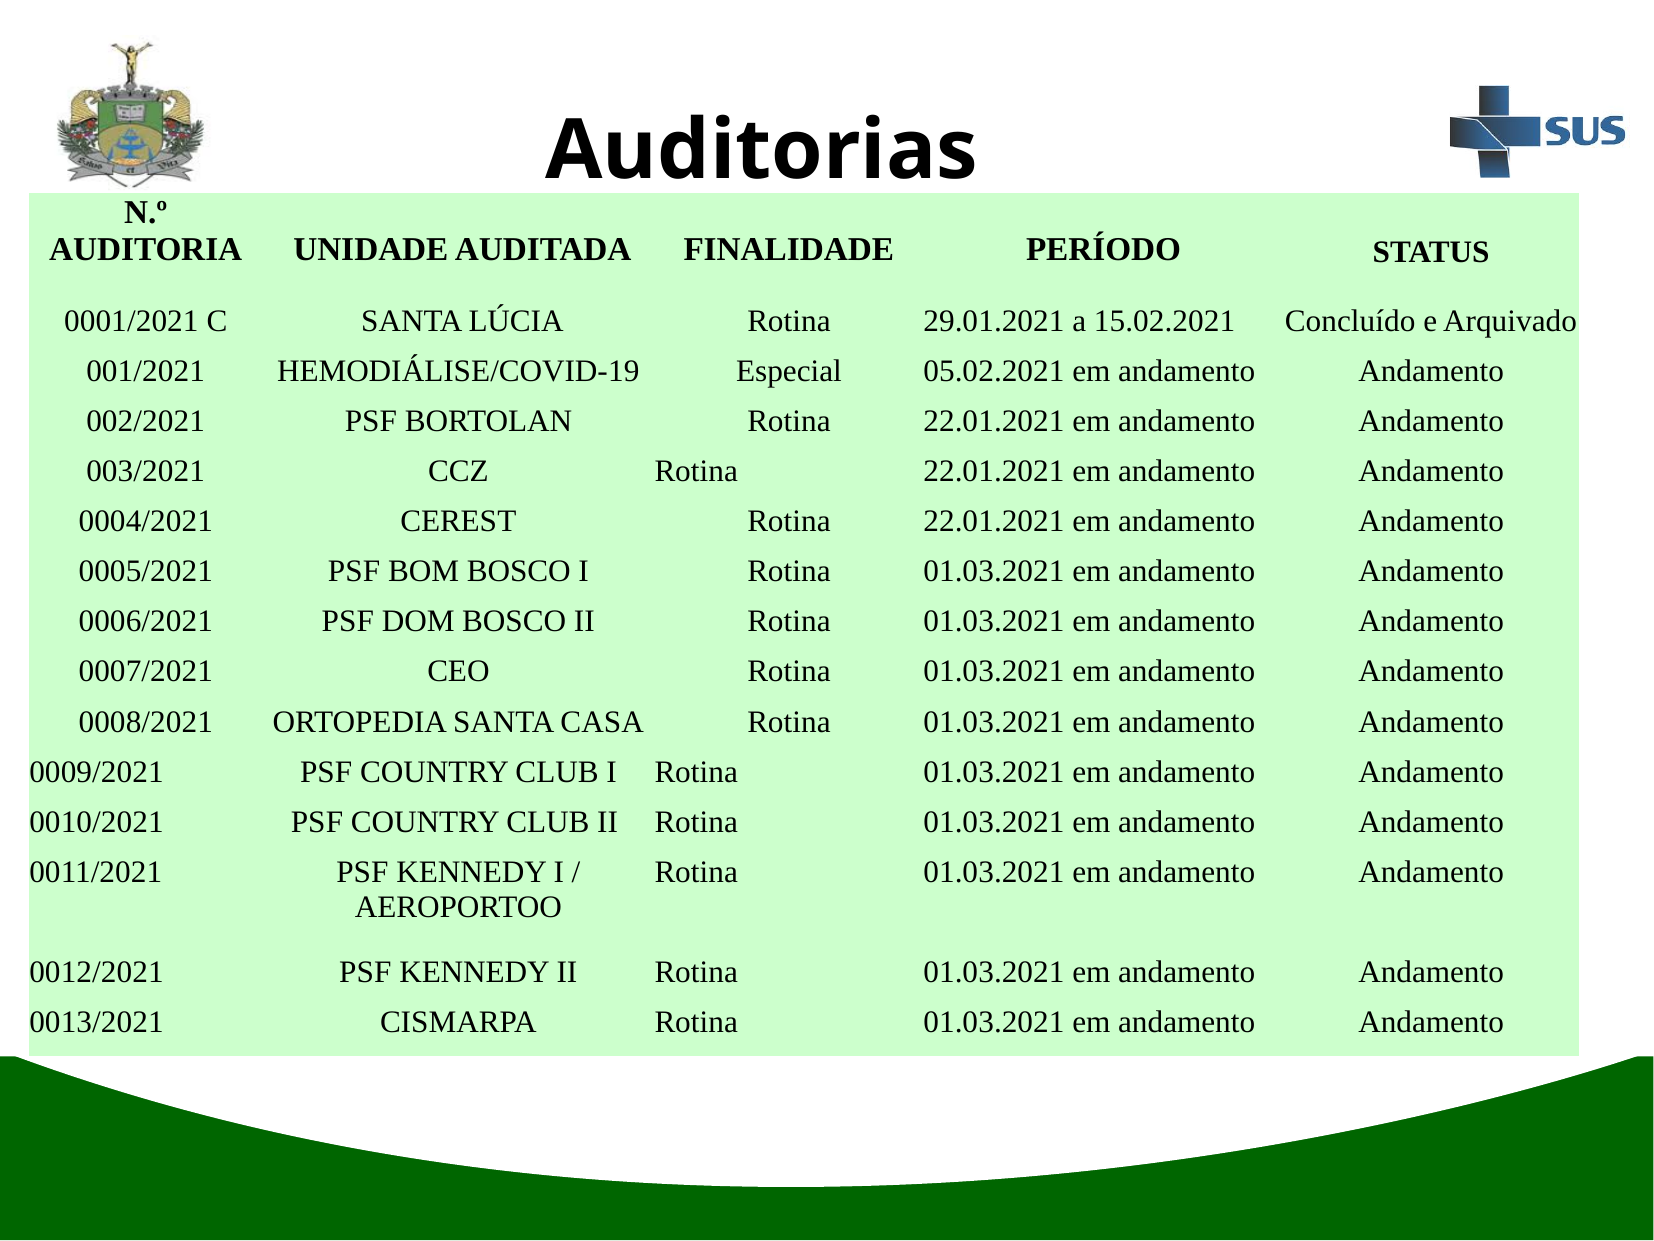

Auditorias
| N.º AUDITORIA | UNIDADE AUDITADA | FINALIDADE | PERÍODO | STATUS |
| --- | --- | --- | --- | --- |
| 0001/2021 C | SANTA LÚCIA | Rotina | 29.01.2021 a 15.02.2021 | Concluído e Arquivado |
| 001/2021 | HEMODIÁLISE/COVID-19 | Especial | 05.02.2021 em andamento | Andamento |
| 002/2021 | PSF BORTOLAN | Rotina | 22.01.2021 em andamento | Andamento |
| 003/2021 | CCZ | Rotina | 22.01.2021 em andamento | Andamento |
| 0004/2021 | CEREST | Rotina | 22.01.2021 em andamento | Andamento |
| 0005/2021 | PSF BOM BOSCO I | Rotina | 01.03.2021 em andamento | Andamento |
| 0006/2021 | PSF DOM BOSCO II | Rotina | 01.03.2021 em andamento | Andamento |
| 0007/2021 | CEO | Rotina | 01.03.2021 em andamento | Andamento |
| 0008/2021 | ORTOPEDIA SANTA CASA | Rotina | 01.03.2021 em andamento | Andamento |
| 0009/2021 | PSF COUNTRY CLUB I | Rotina | 01.03.2021 em andamento | Andamento |
| 0010/2021 | PSF COUNTRY CLUB II | Rotina | 01.03.2021 em andamento | Andamento |
| 0011/2021 | PSF KENNEDY I / AEROPORTOO | Rotina | 01.03.2021 em andamento | Andamento |
| 0012/2021 | PSF KENNEDY II | Rotina | 01.03.2021 em andamento | Andamento |
| 0013/2021 | CISMARPA | Rotina | 01.03.2021 em andamento | Andamento |